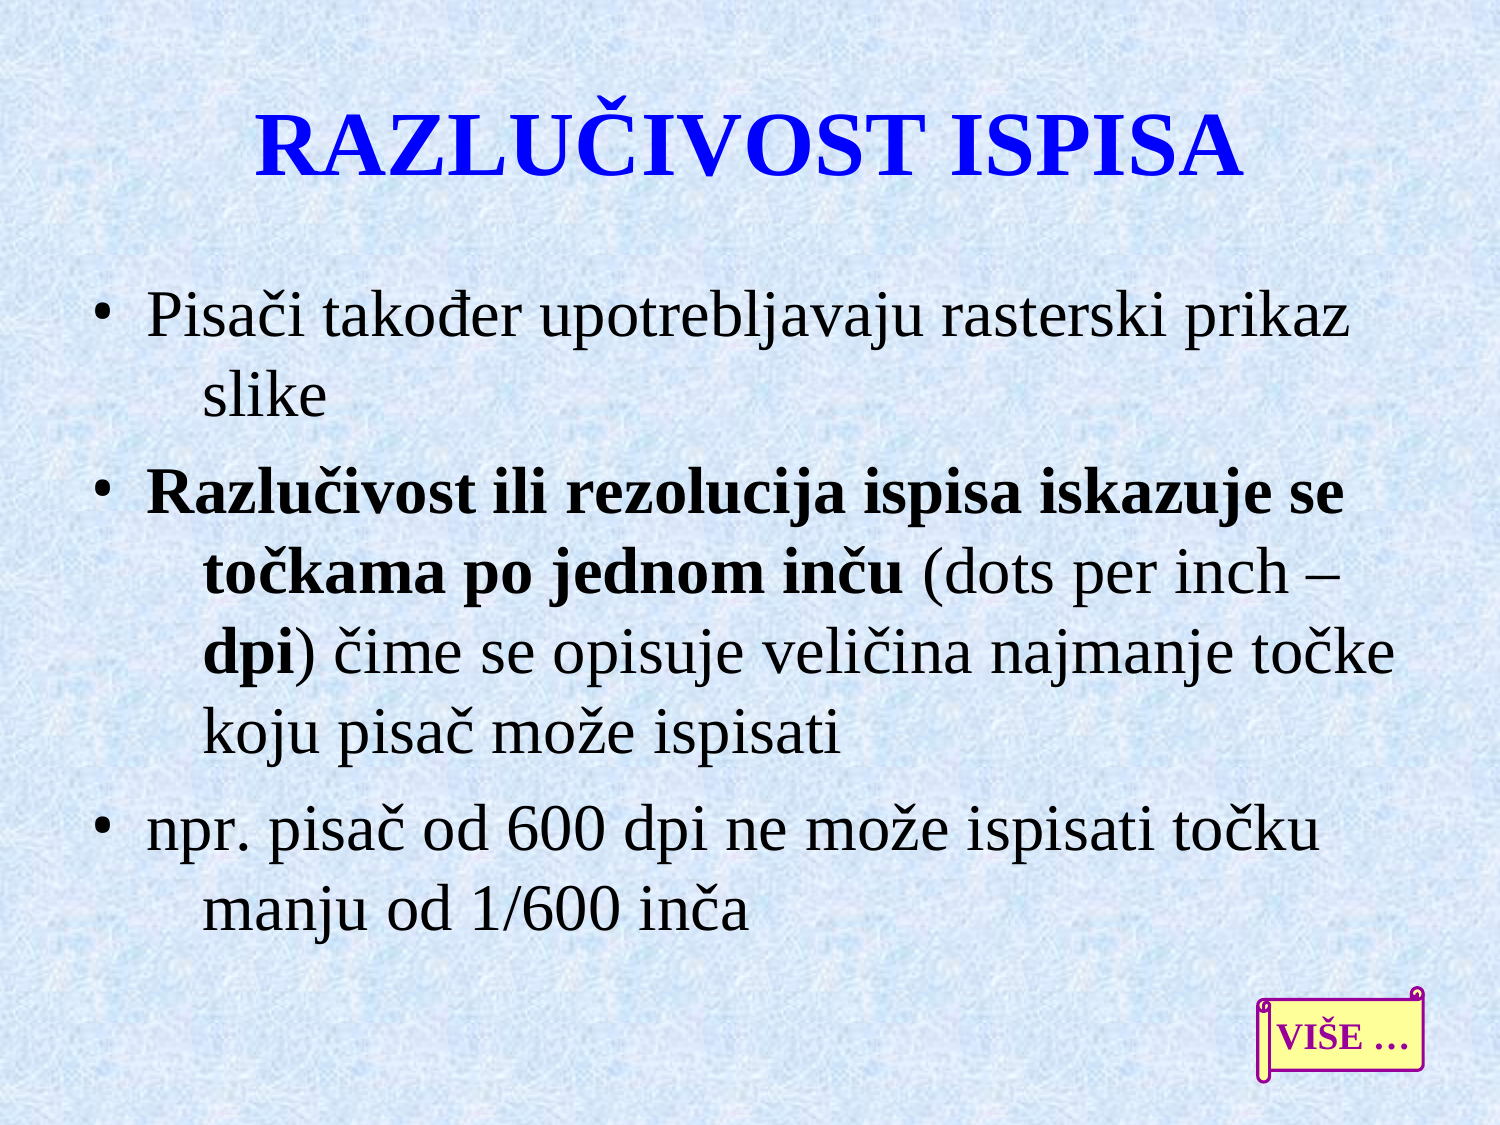

# RAZLUČIVOST ISPISA
Pisači također upotrebljavaju rasterski prikaz slike
Razlučivost ili rezolucija ispisa iskazuje se točkama po jednom inču (dots per inch – dpi) čime se opisuje veličina najmanje točke koju pisač može ispisati
npr. pisač od 600 dpi ne može ispisati točku manju od 1/600 inča
VIŠE …